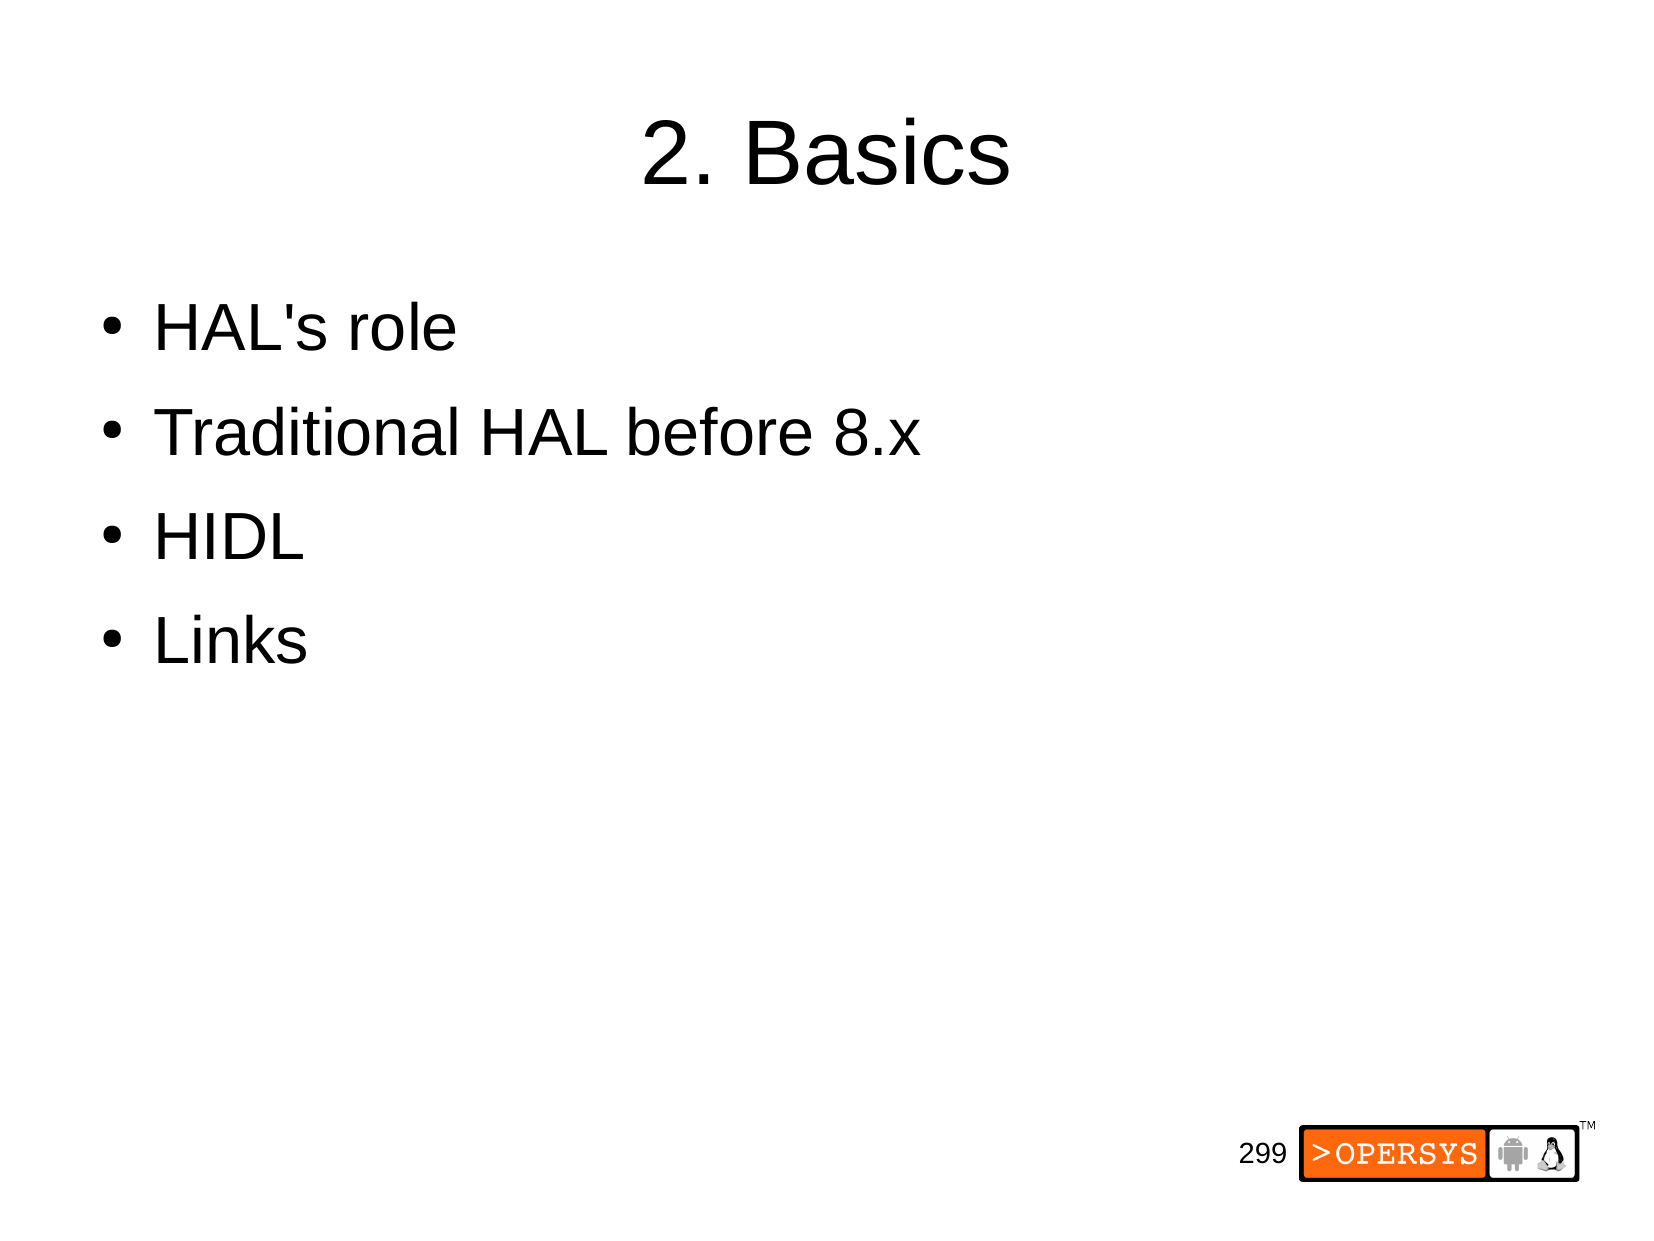

# 2. Basics
HAL's role
Traditional HAL before 8.x
HIDL
Links